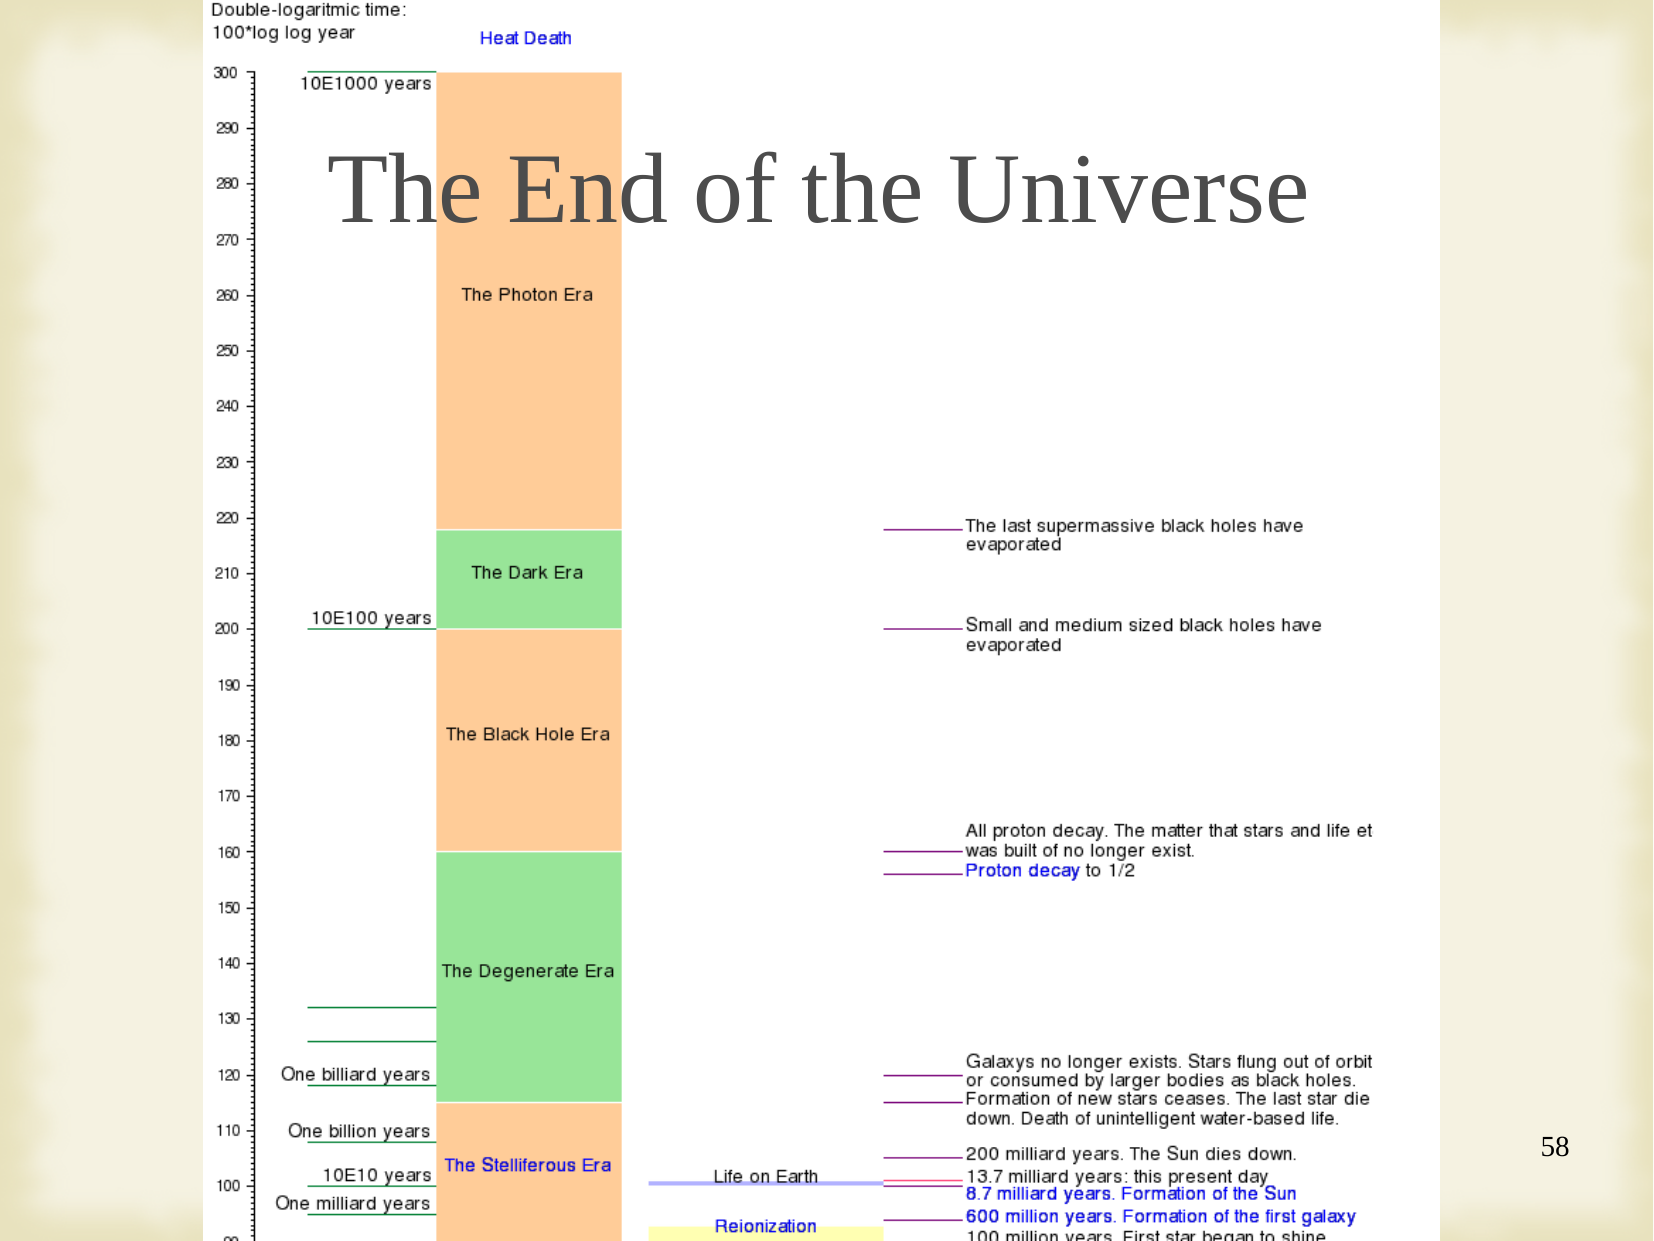

# The End of the Universe
The First Three Minutes, UNC Wilmington, College Day-2008
58